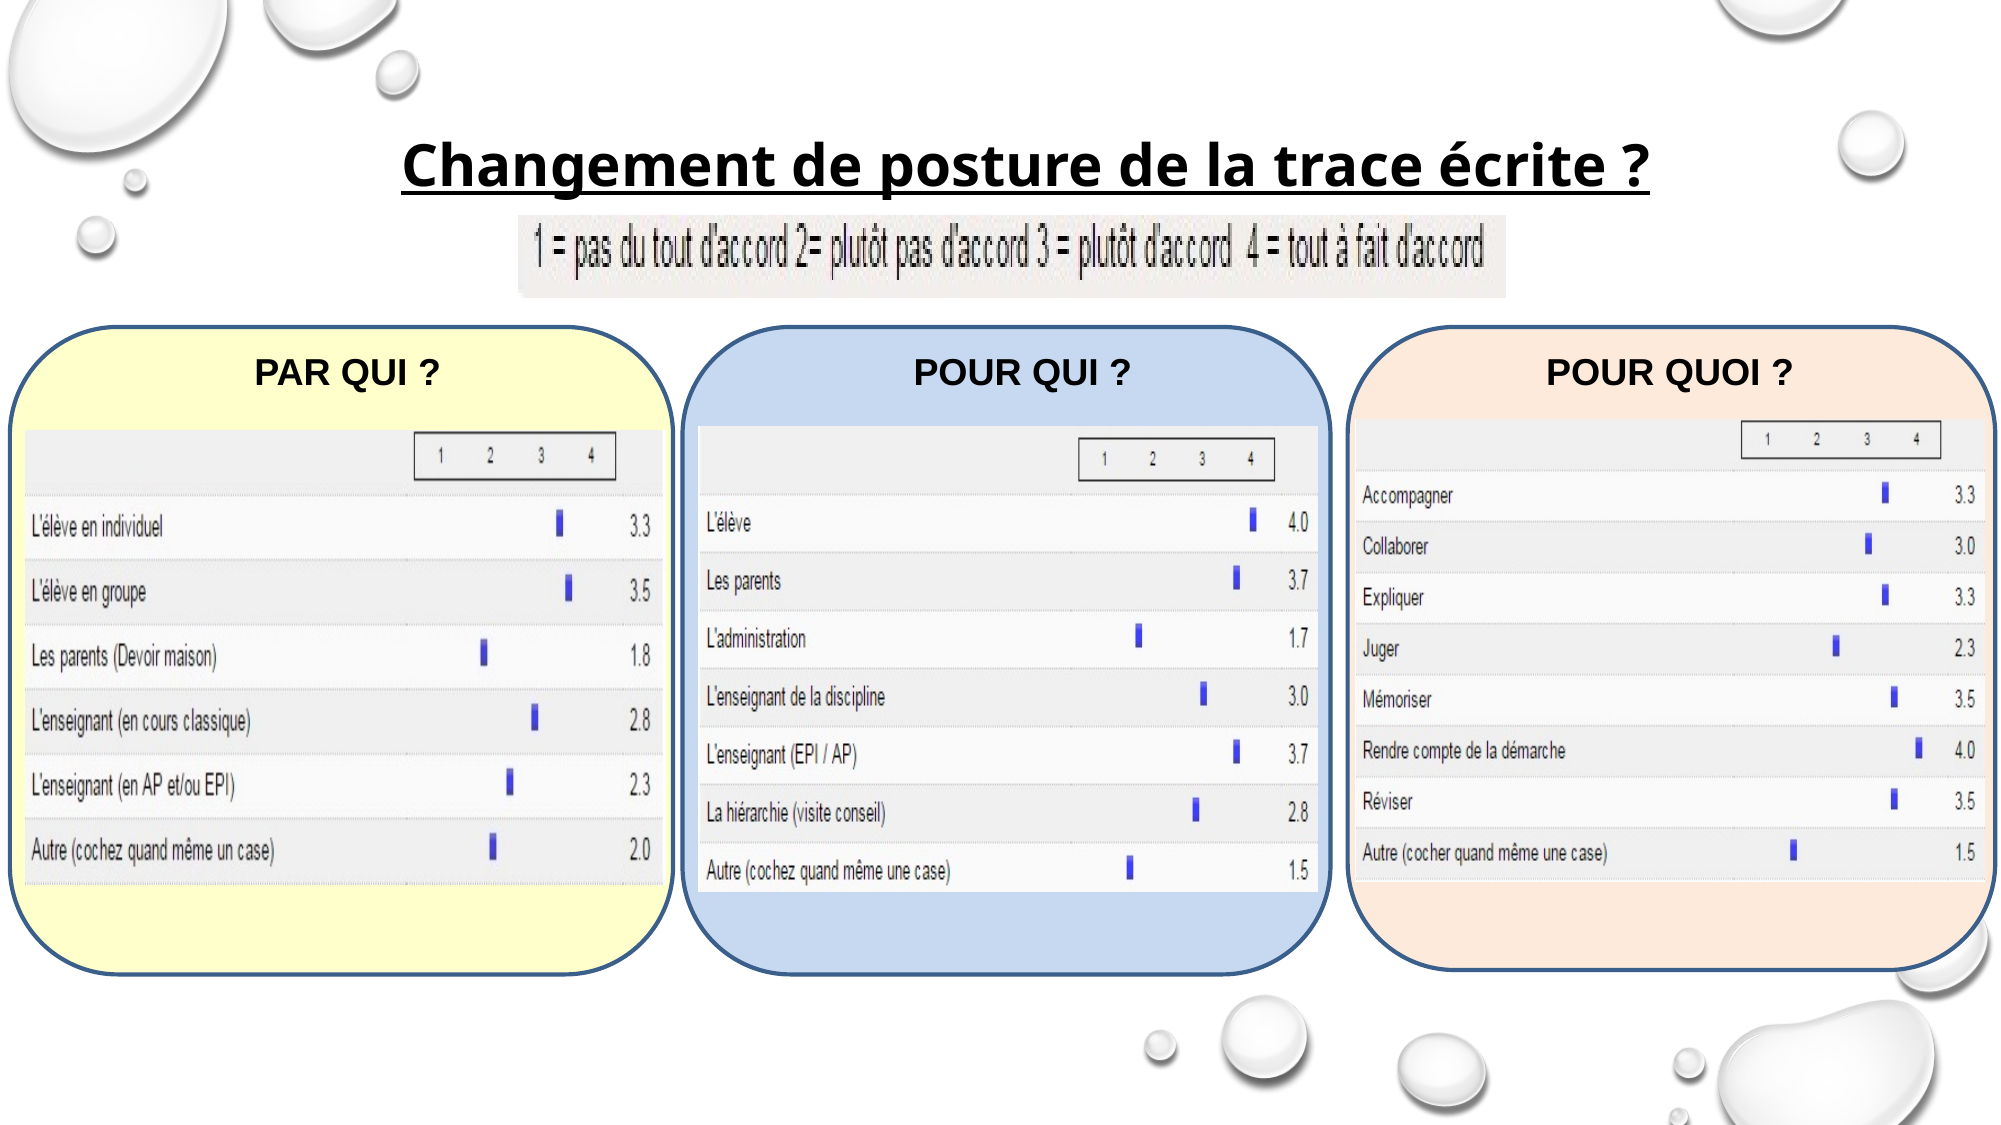

Changement de posture de la trace écrite ?
PAR QUI ?
POUR QUI ?
POUR QUOI ?